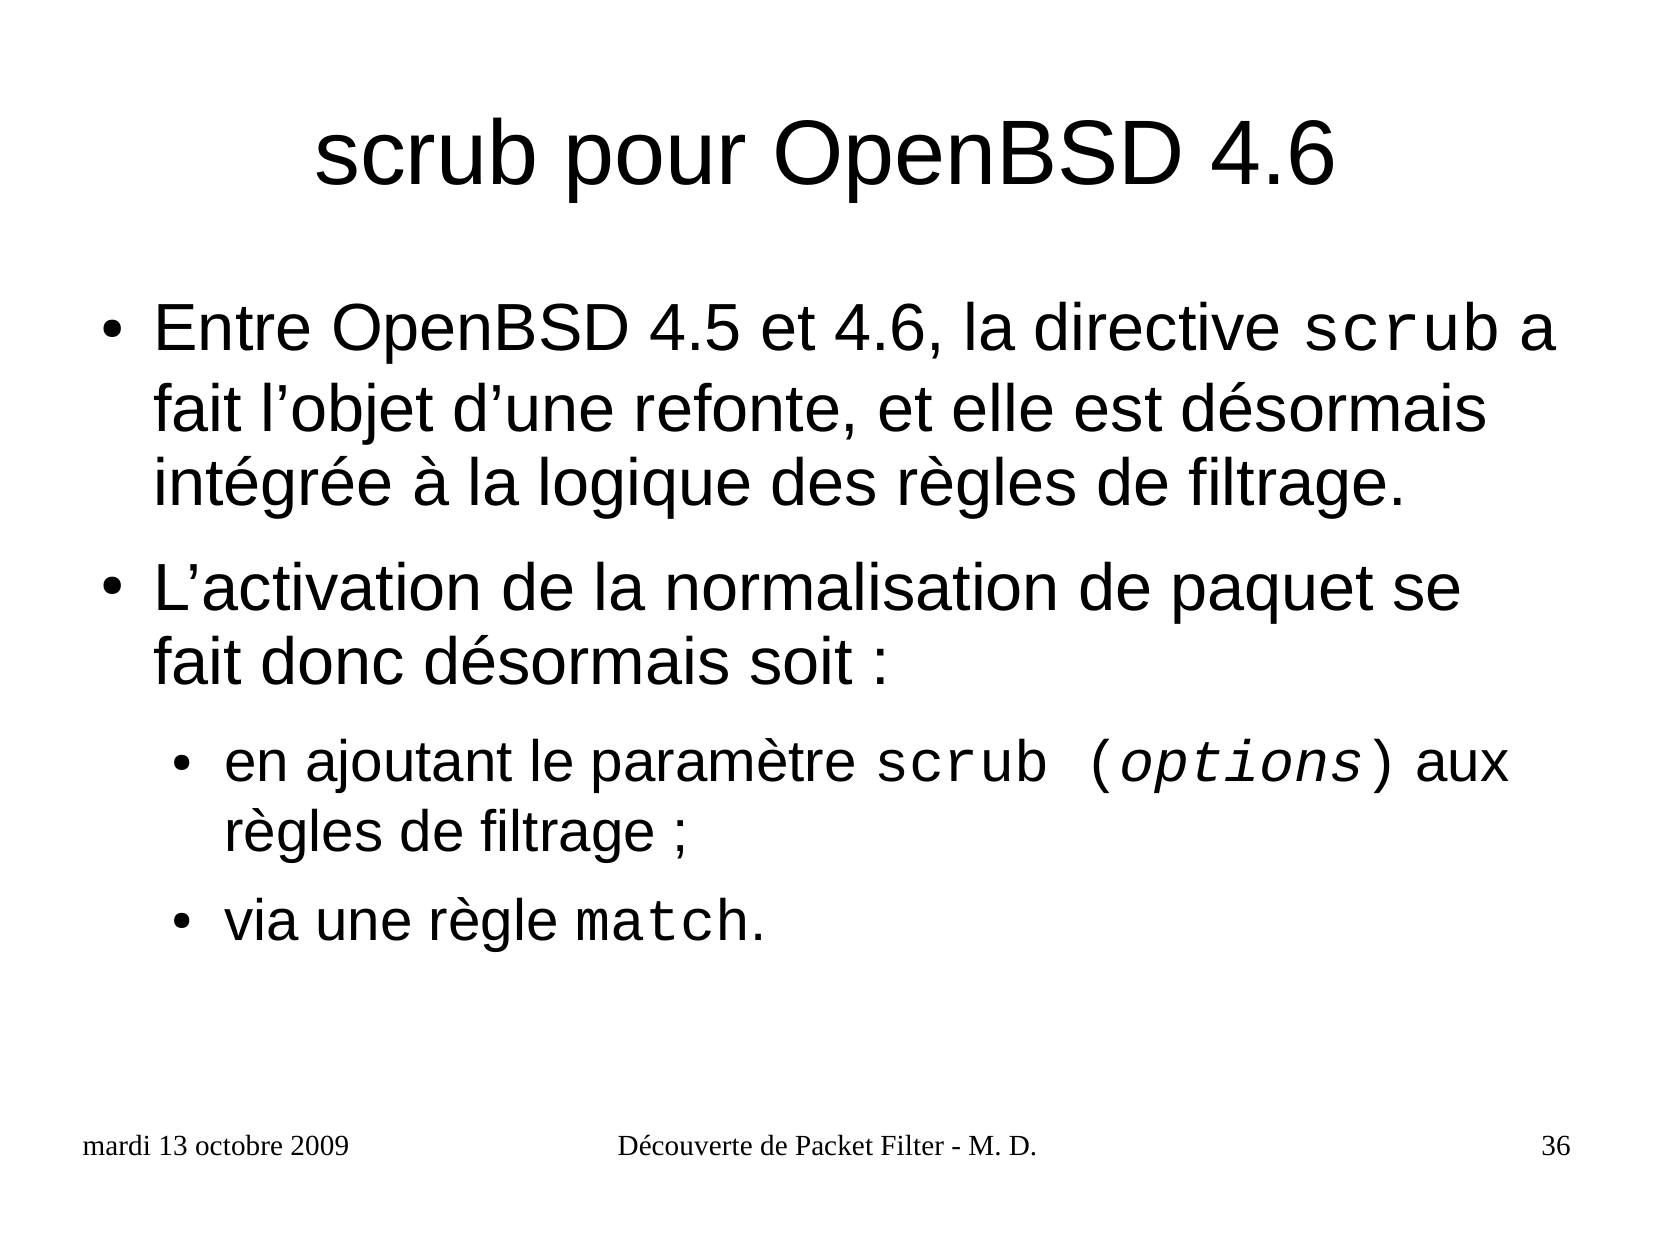

# scrub pour OpenBSD 4.6
Entre OpenBSD 4.5 et 4.6, la directive scrub a fait l’objet d’une refonte, et elle est désormais intégrée à la logique des règles de filtrage.
L’activation de la normalisation de paquet se fait donc désormais soit :
en ajoutant le paramètre scrub (options) aux règles de filtrage ;
via une règle match.
mardi 13 octobre 2009
Découverte de Packet Filter - M. D.
36